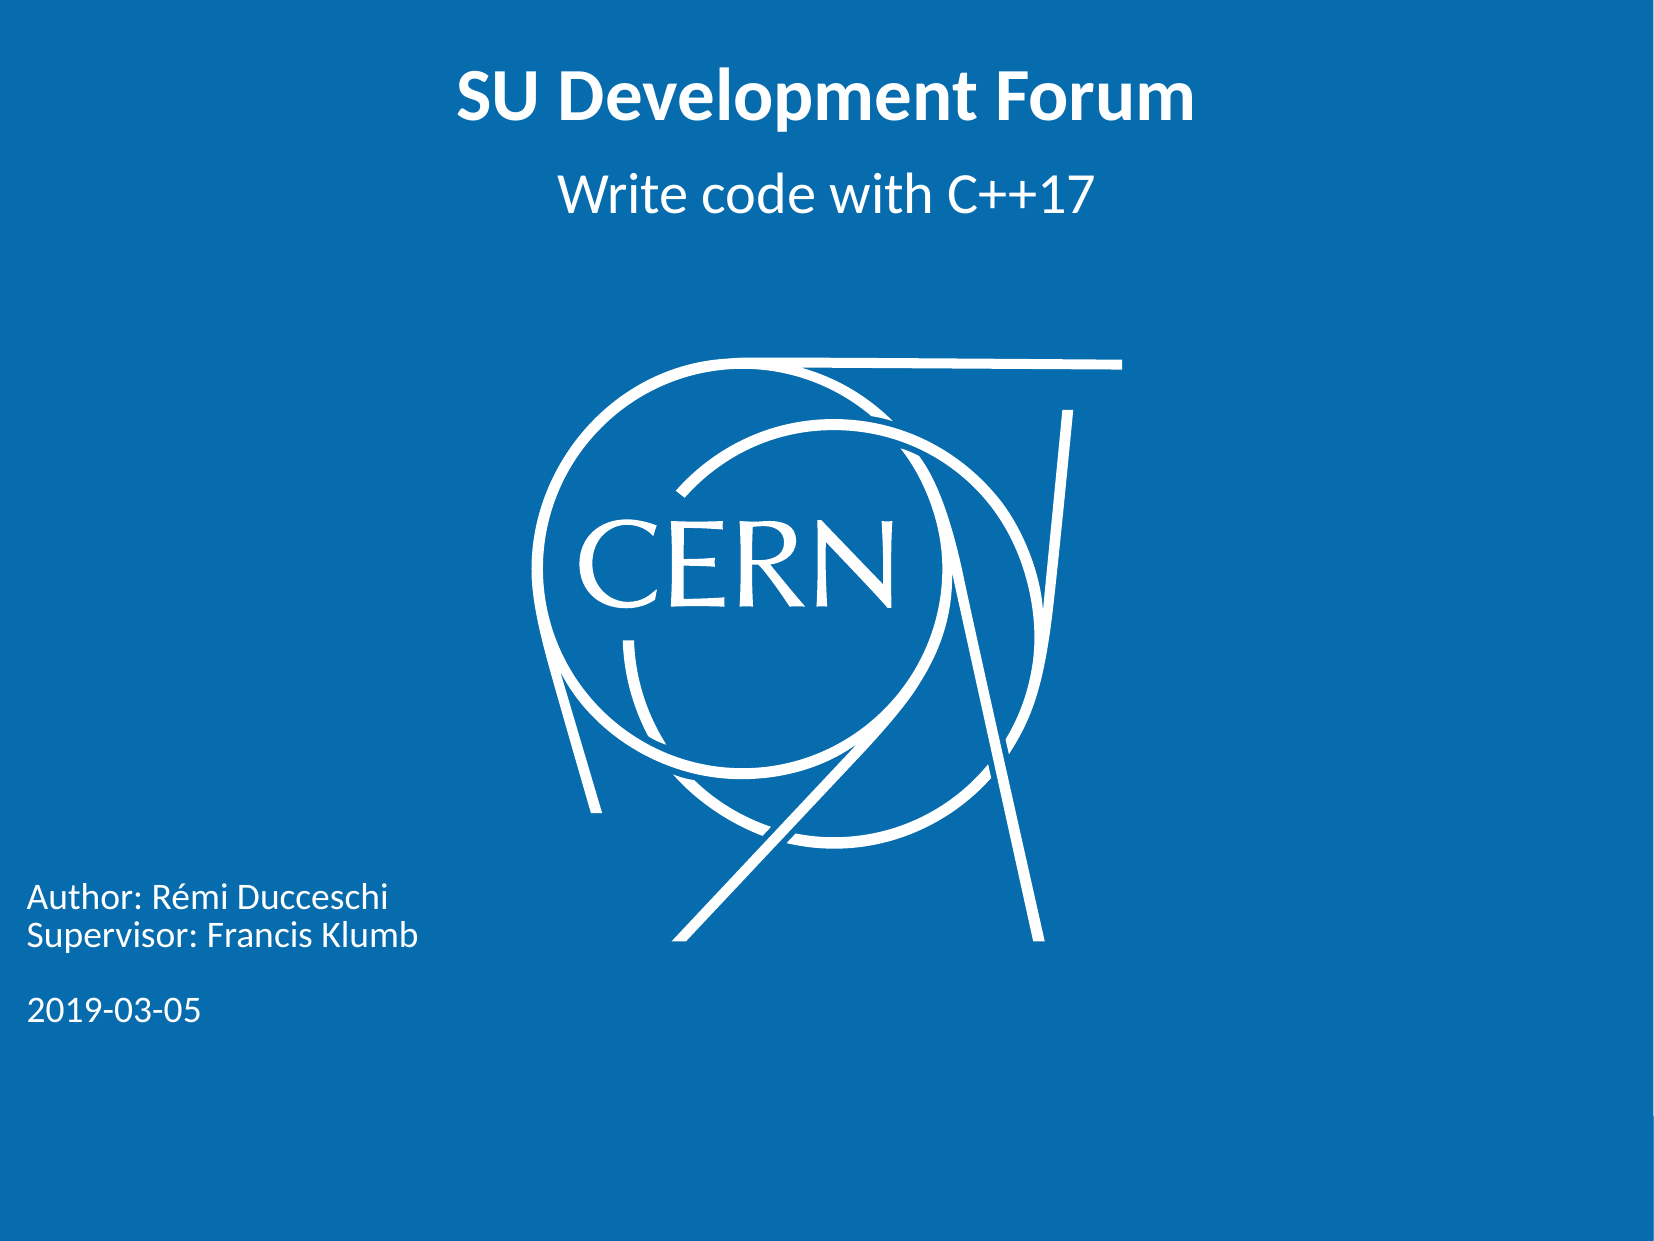

# SU Development Forum
Write code with C++17
Author: Rémi Ducceschi
Supervisor: Francis Klumb
2019-03-05